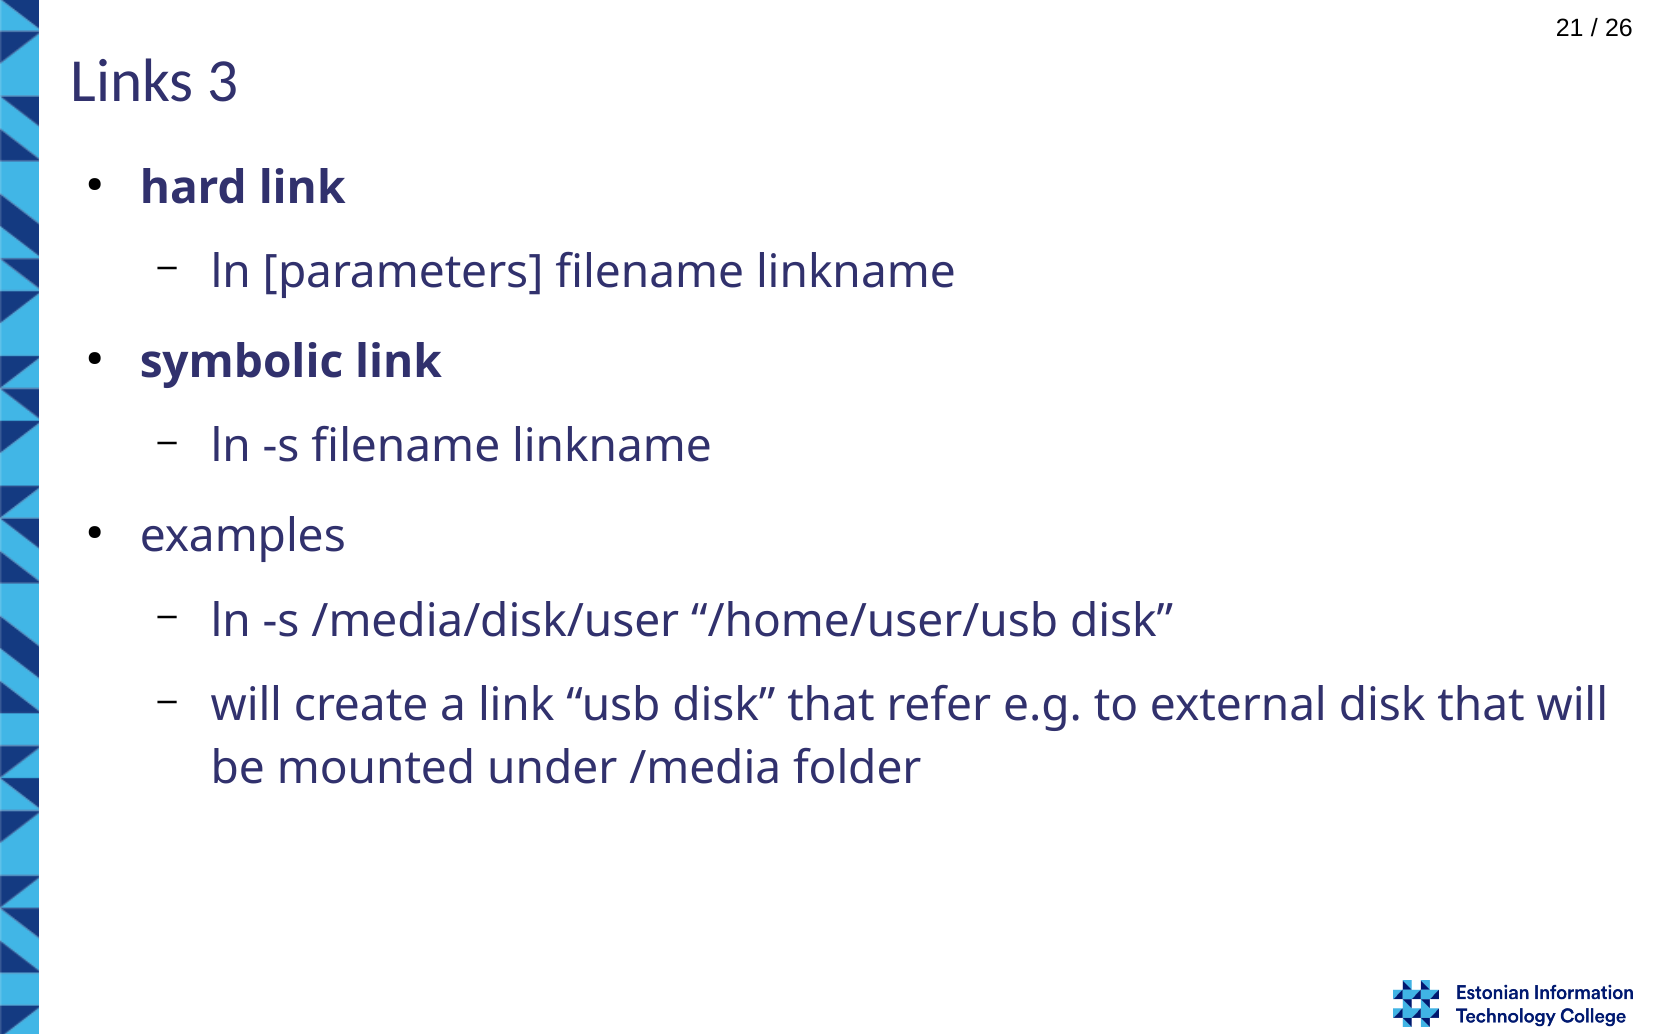

# Links 3
hard link
ln [parameters] filename linkname
symbolic link
ln -s filename linkname
examples
ln -s /media/disk/user “/home/user/usb disk”
will create a link “usb disk” that refer e.g. to external disk that will be mounted under /media folder